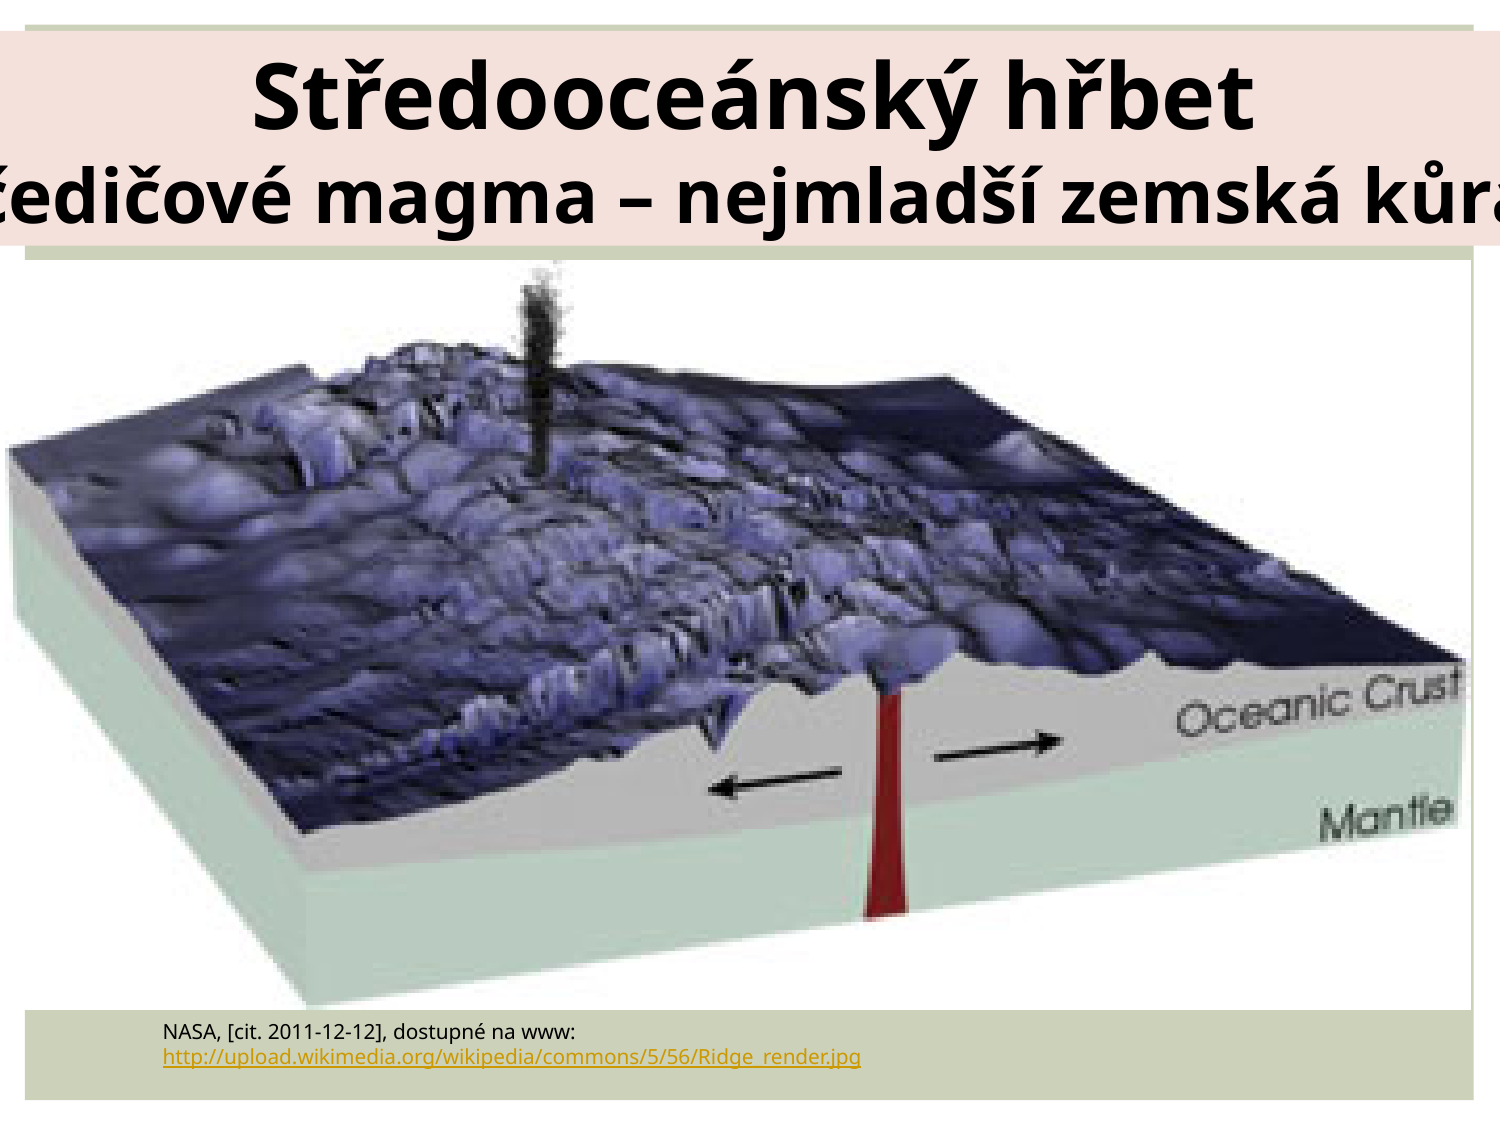

Středooceánský hřbet
čedičové magma – nejmladší zemská kůra
NASA, [cit. 2011-12-12], dostupné na www:
http://upload.wikimedia.org/wikipedia/commons/5/56/Ridge_render.jpg